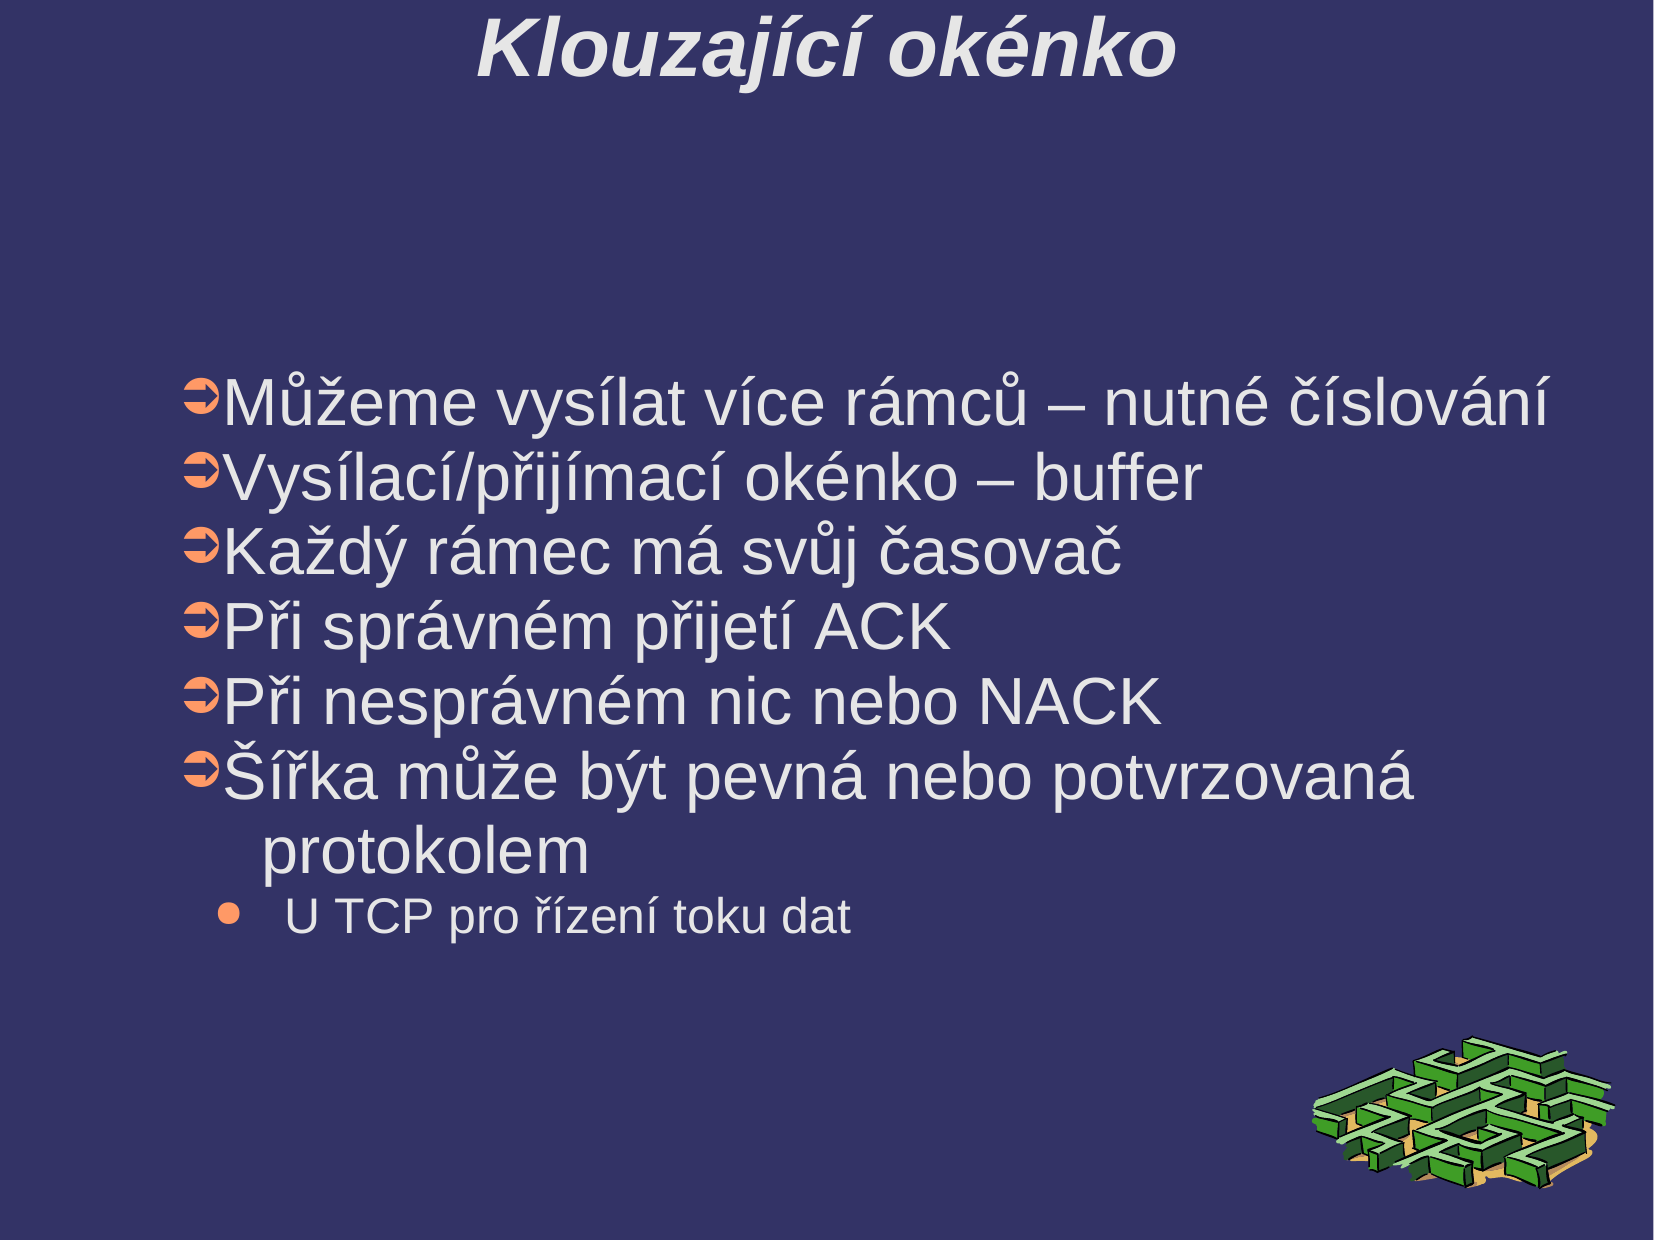

# Klouzající okénko
Můžeme vysílat více rámců – nutné číslování
Vysílací/přijímací okénko – buffer
Každý rámec má svůj časovač
Při správném přijetí ACK
Při nesprávném nic nebo NACK
Šířka může být pevná nebo potvrzovaná protokolem
U TCP pro řízení toku dat